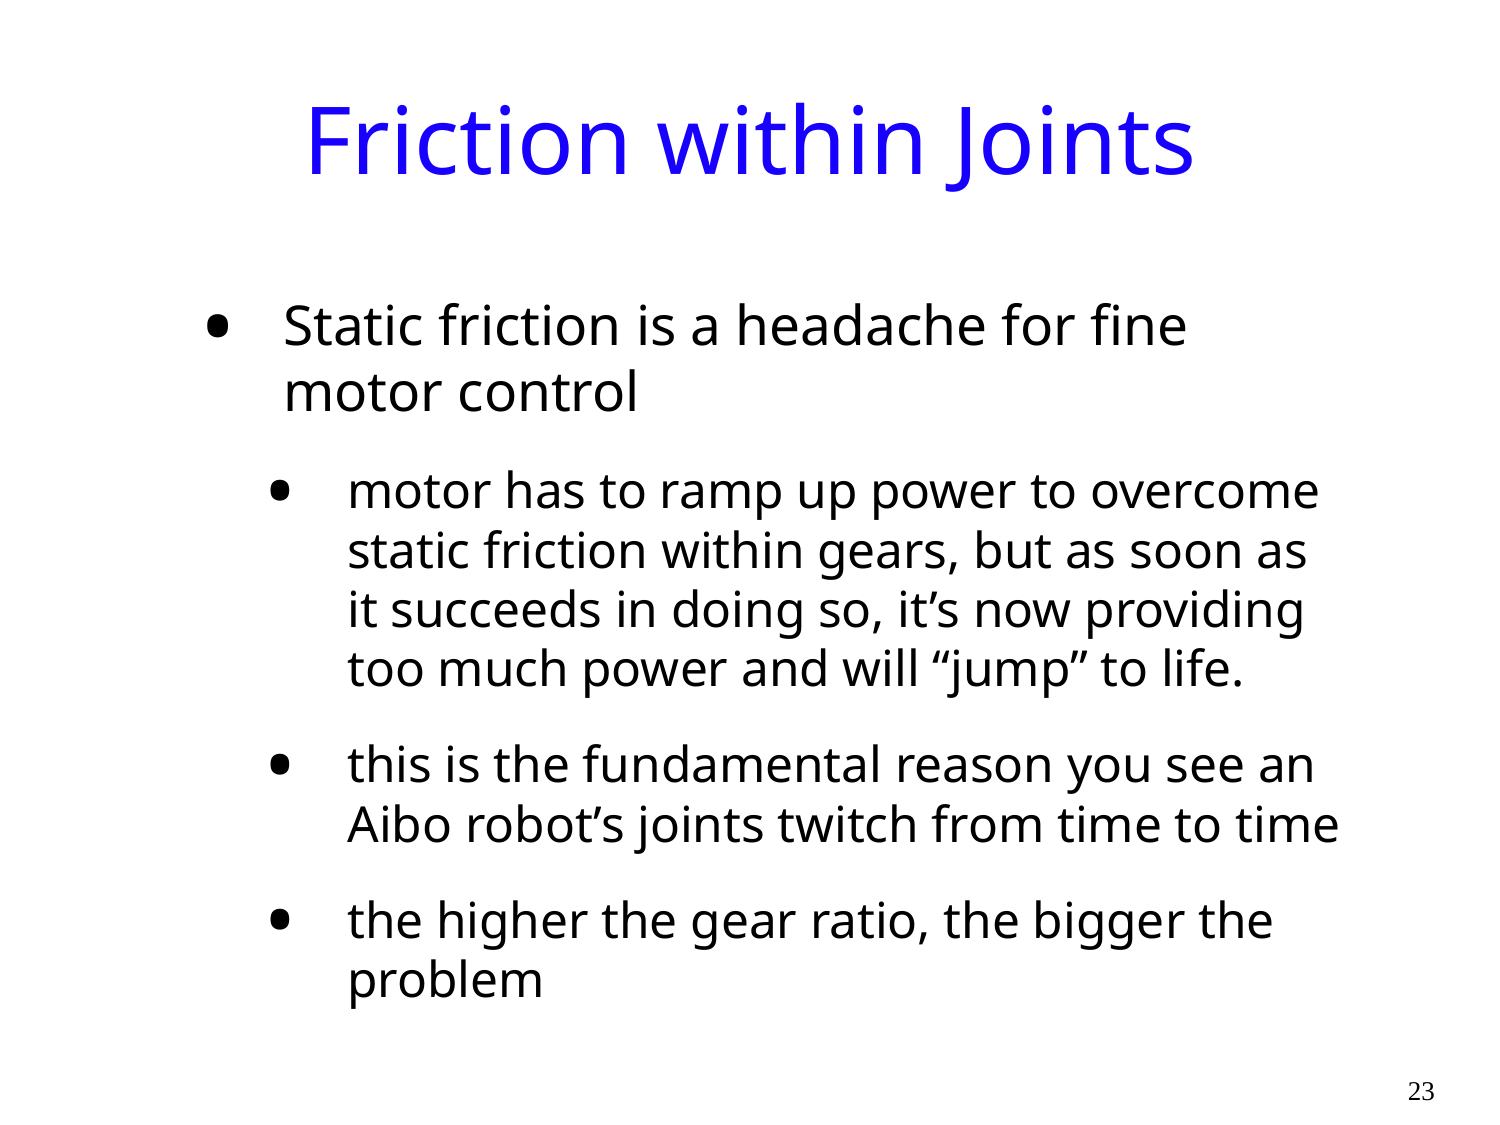

# Friction within Joints
Static friction is a headache for fine motor control
motor has to ramp up power to overcome static friction within gears, but as soon as it succeeds in doing so, it’s now providing too much power and will “jump” to life.
this is the fundamental reason you see an Aibo robot’s joints twitch from time to time
the higher the gear ratio, the bigger the problem
23